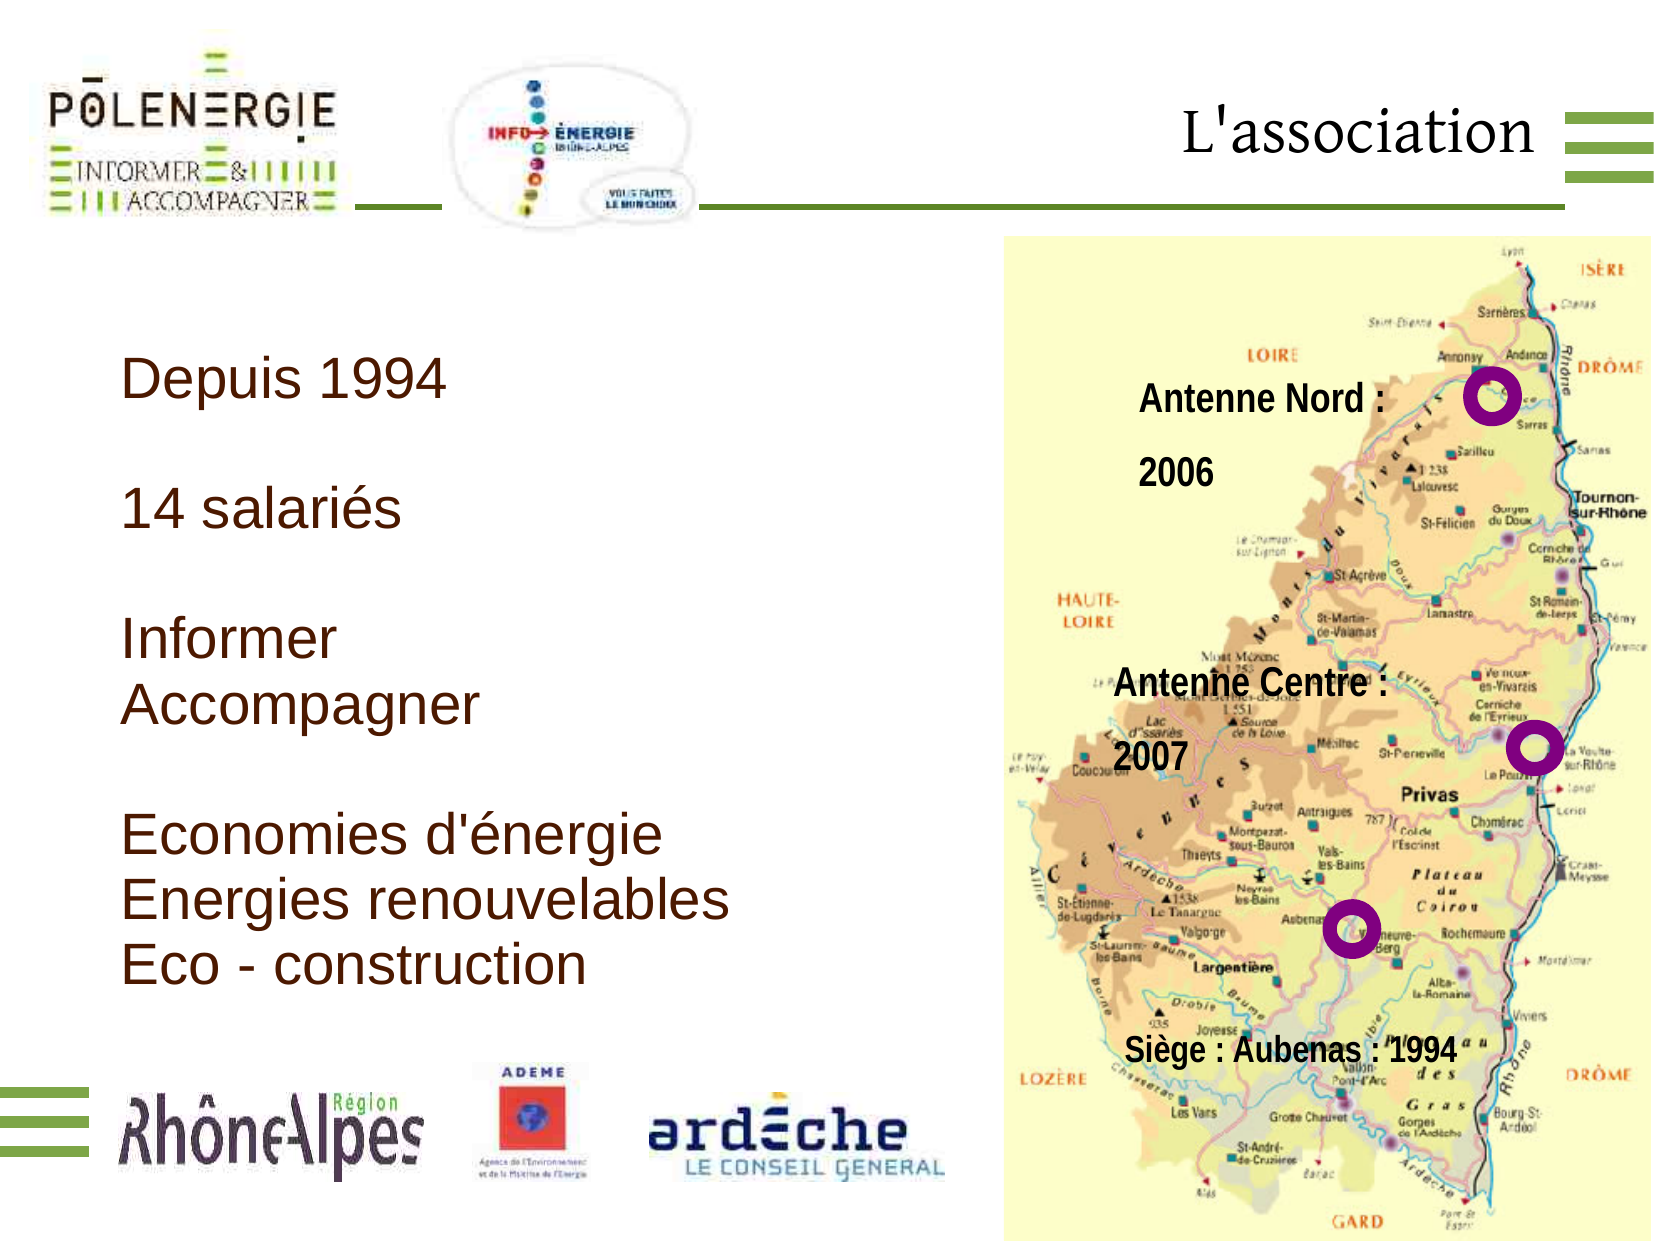

# L'association
Depuis 1994
14 salariés
Informer
Accompagner
Economies d'énergie
Energies renouvelables
Eco - construction
Antenne Nord :
2006
Antenne Centre :
2007
Siège : Aubenas : 1994